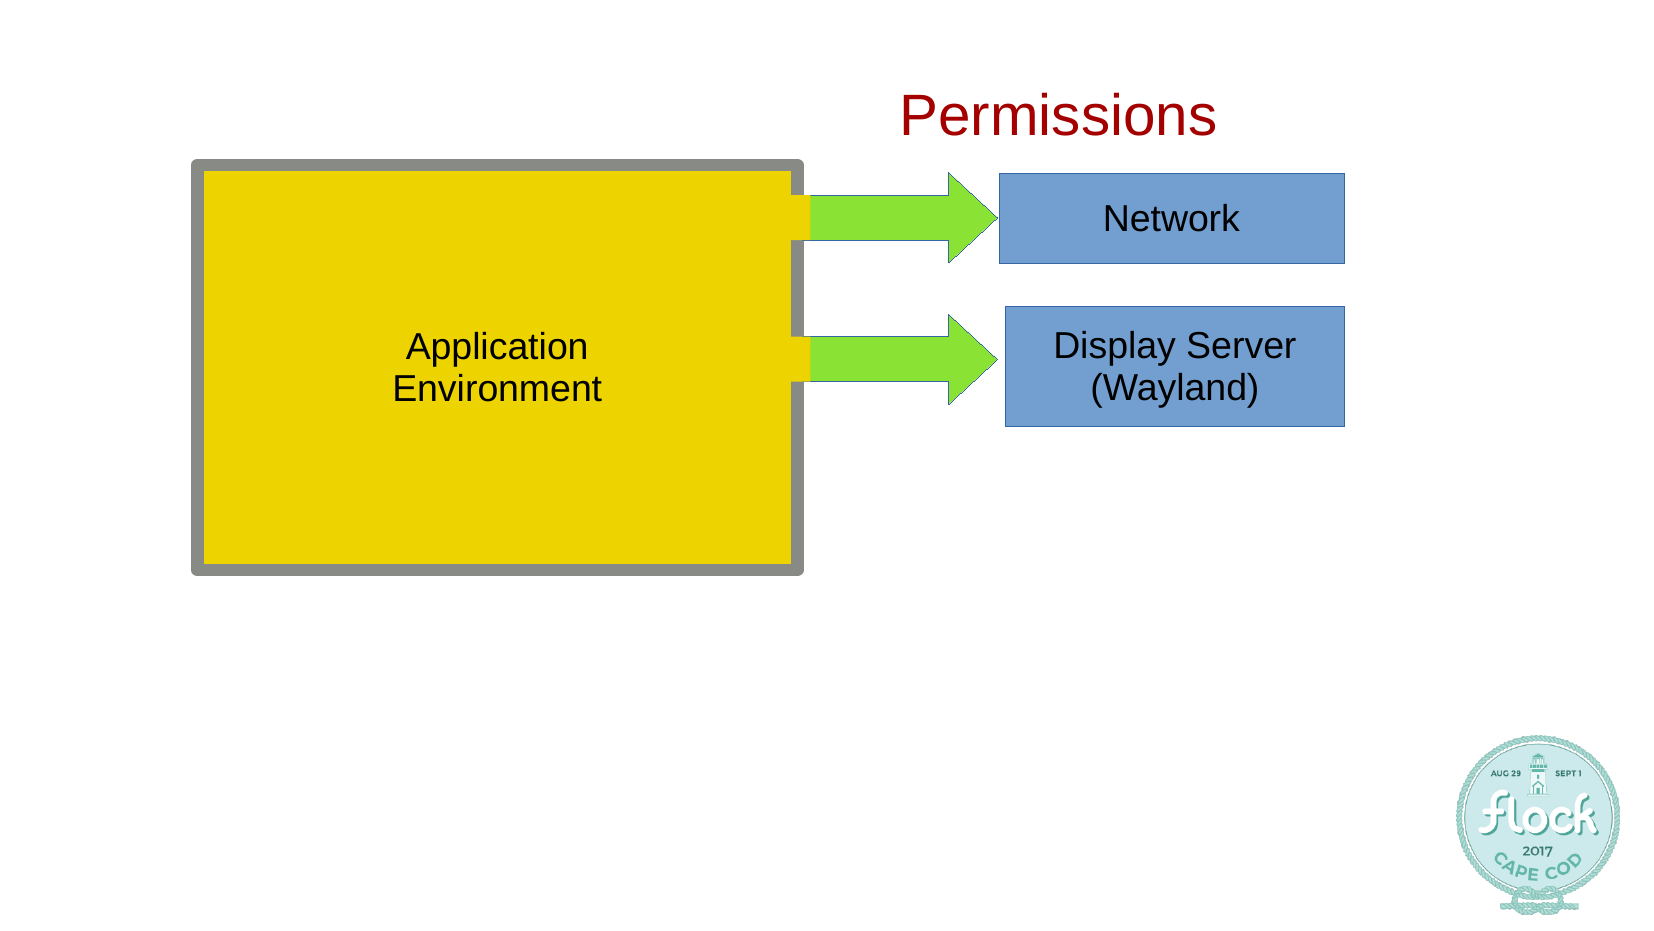

Permissions
Application
Environment
Network
Display Server
(Wayland)